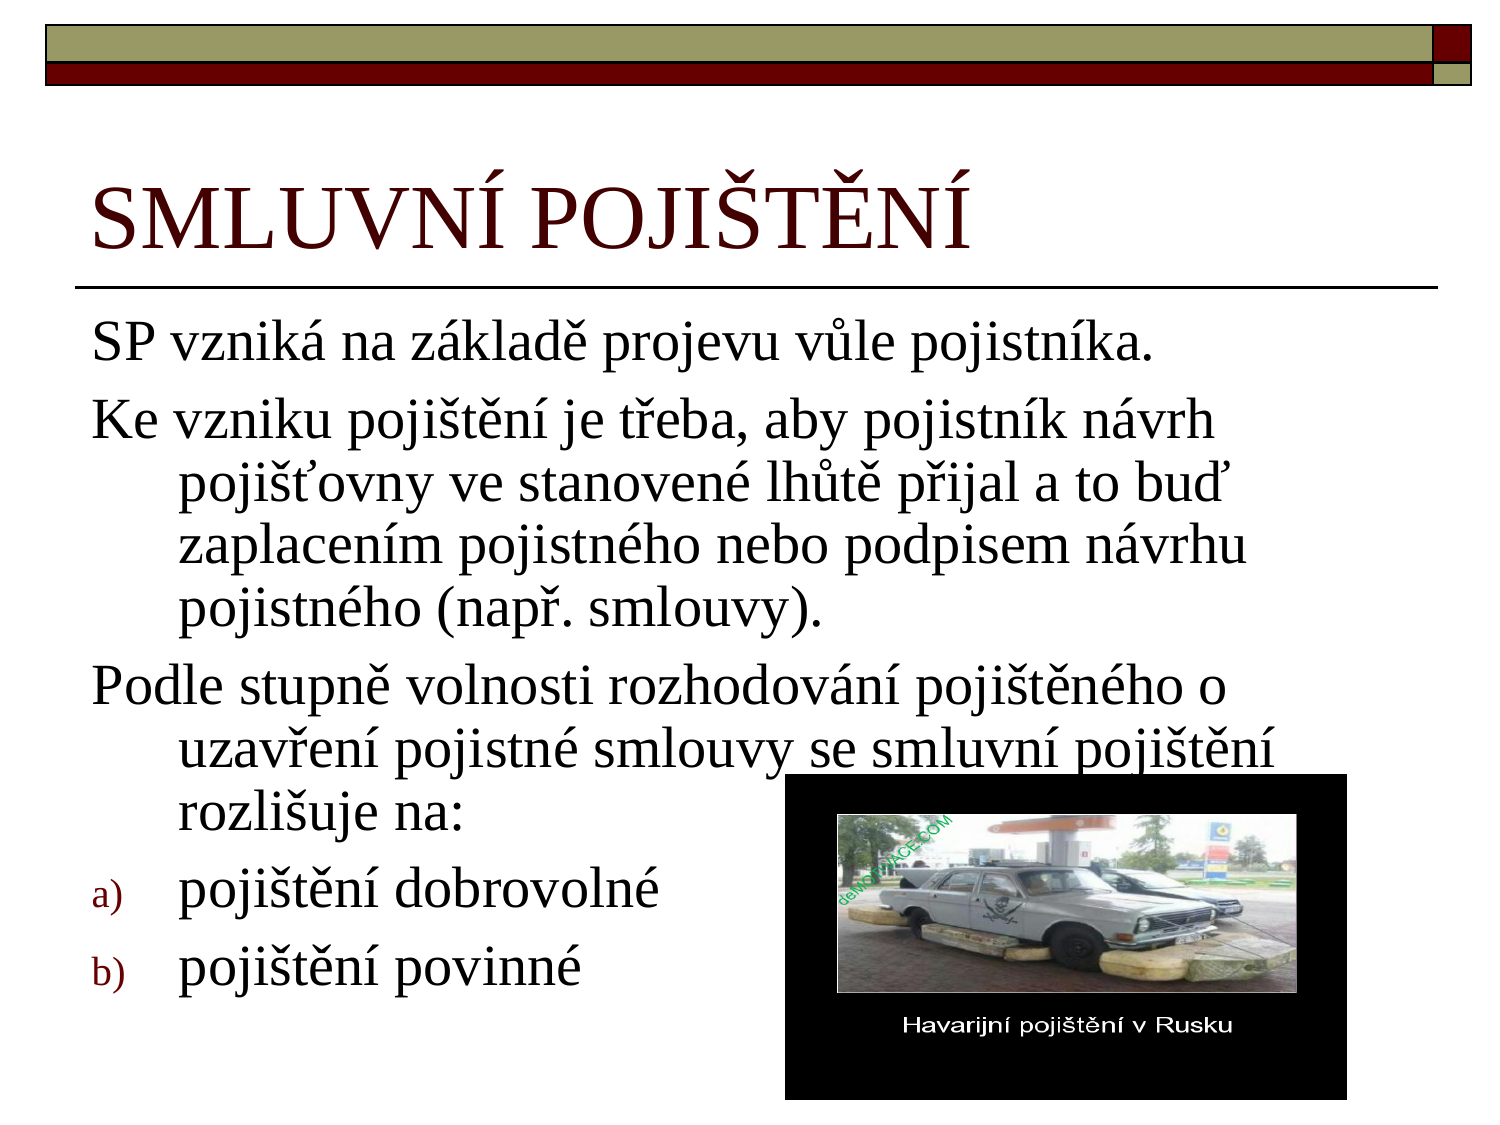

# SMLUVNÍ POJIŠTĚNÍ
SP vzniká na základě projevu vůle pojistníka.
Ke vzniku pojištění je třeba, aby pojistník návrh pojišťovny ve stanovené lhůtě přijal a to buď zaplacením pojistného nebo podpisem návrhu pojistného (např. smlouvy).
Podle stupně volnosti rozhodování pojištěného o uzavření pojistné smlouvy se smluvní pojištění rozlišuje na:
pojištění dobrovolné
pojištění povinné